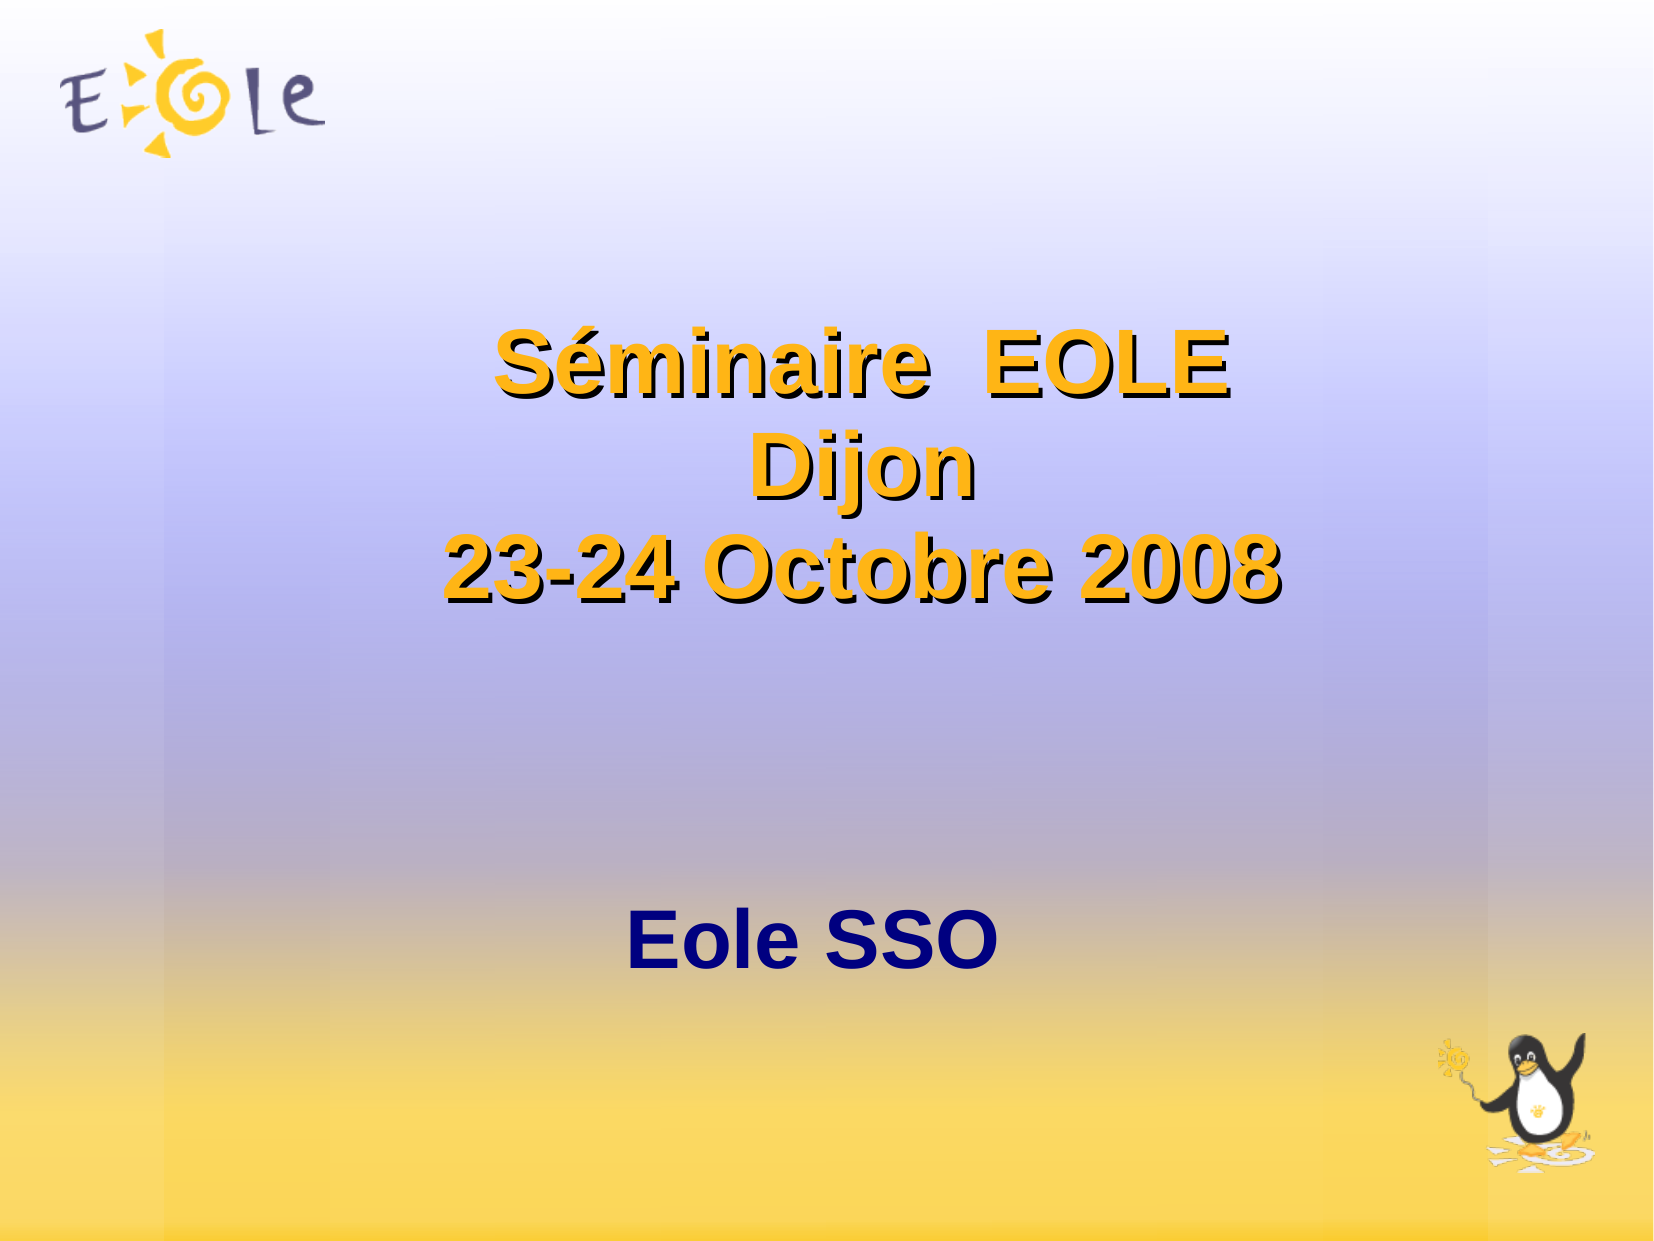

# Séminaire EOLE Dijon 23-24 Octobre 2008
Eole SSO